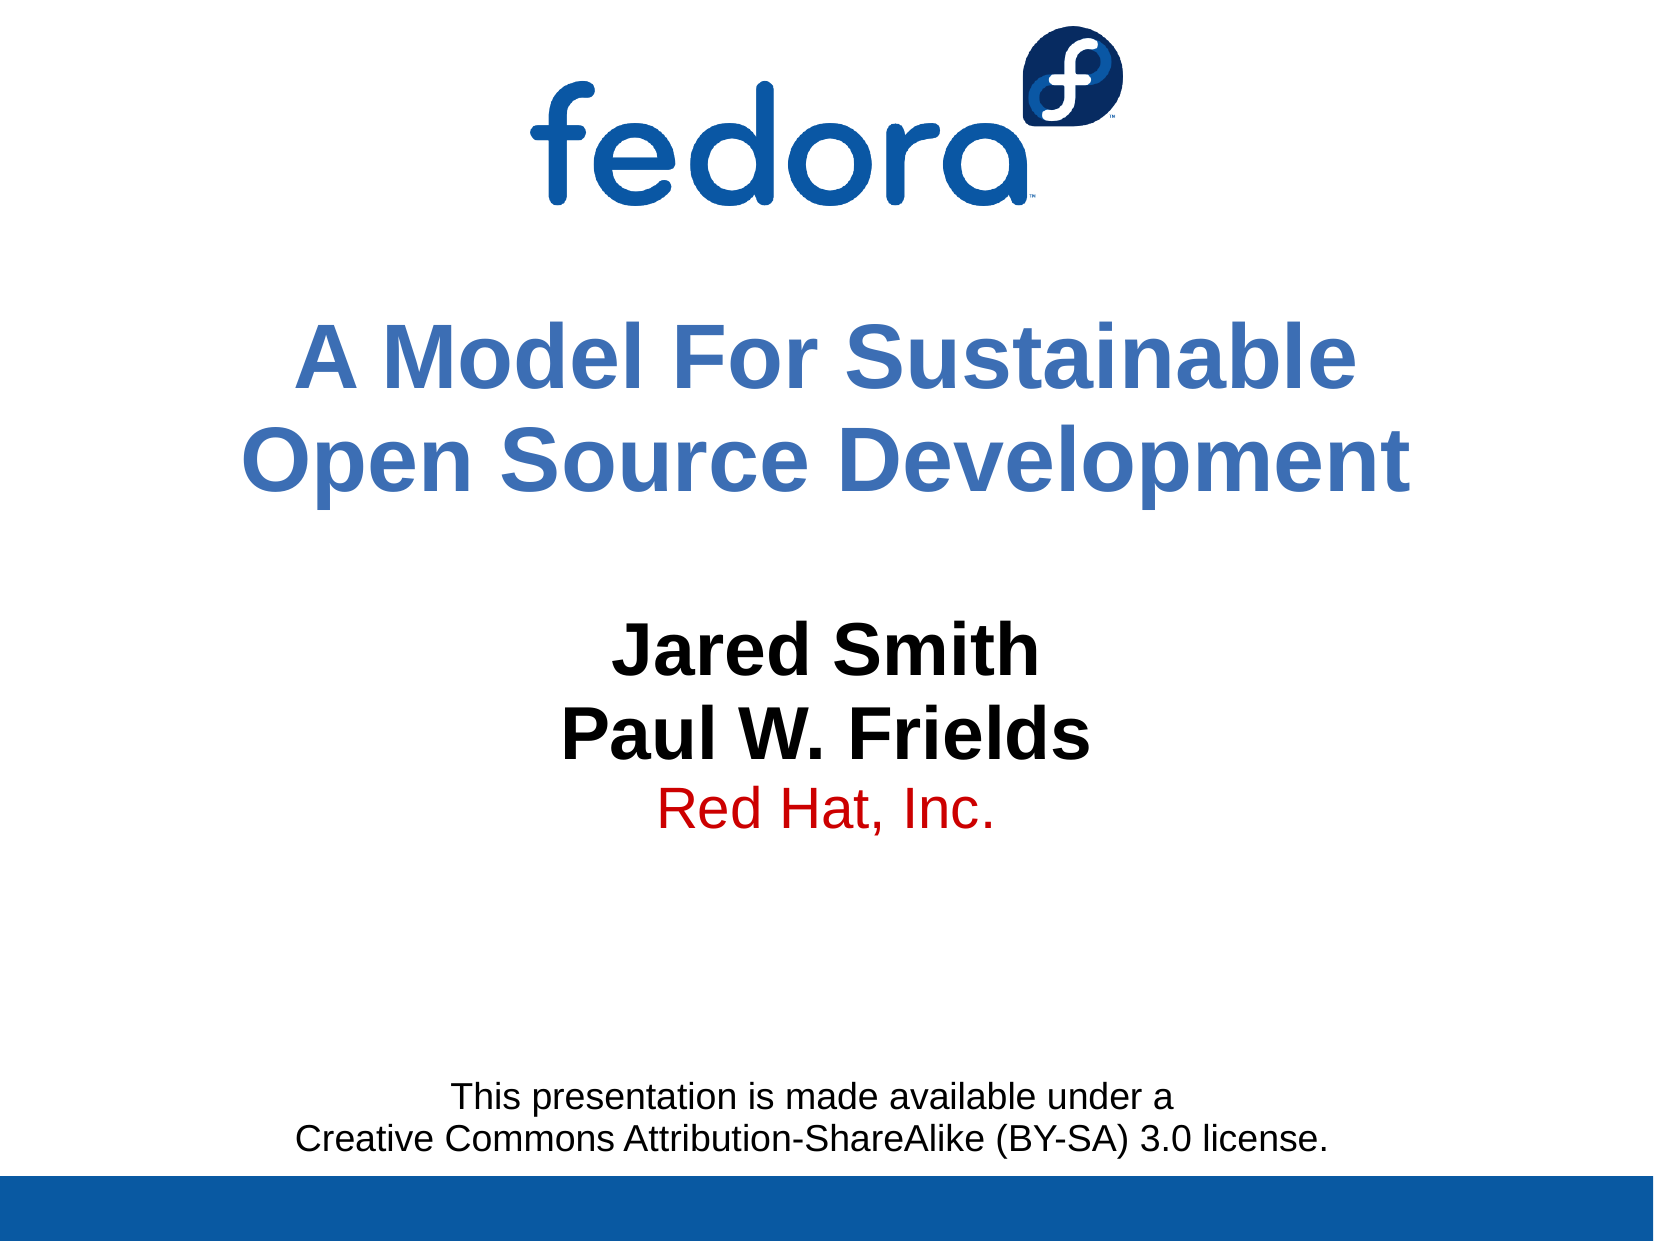

# A Model For Sustainable Open Source Development
Jared Smith
Paul W. Frields
Red Hat, Inc.
This presentation is made available under a
Creative Commons Attribution-ShareAlike (BY-SA) 3.0 license.